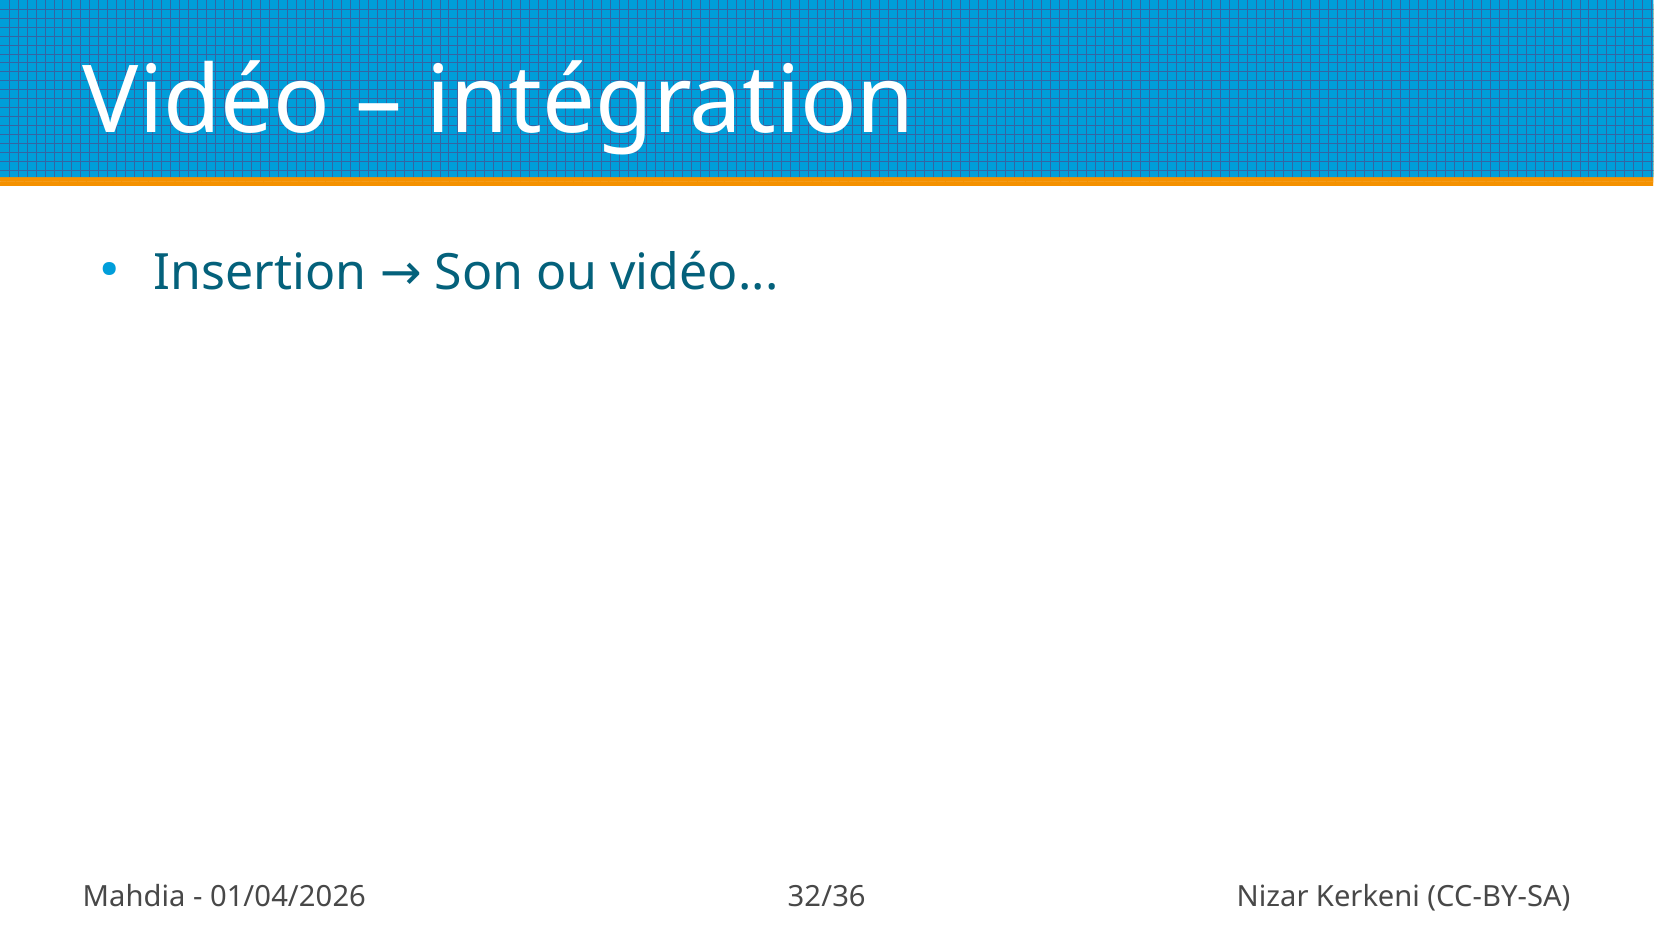

# Vidéo – intégration
Insertion → Son ou vidéo...
Mahdia - 01/04/2026
32